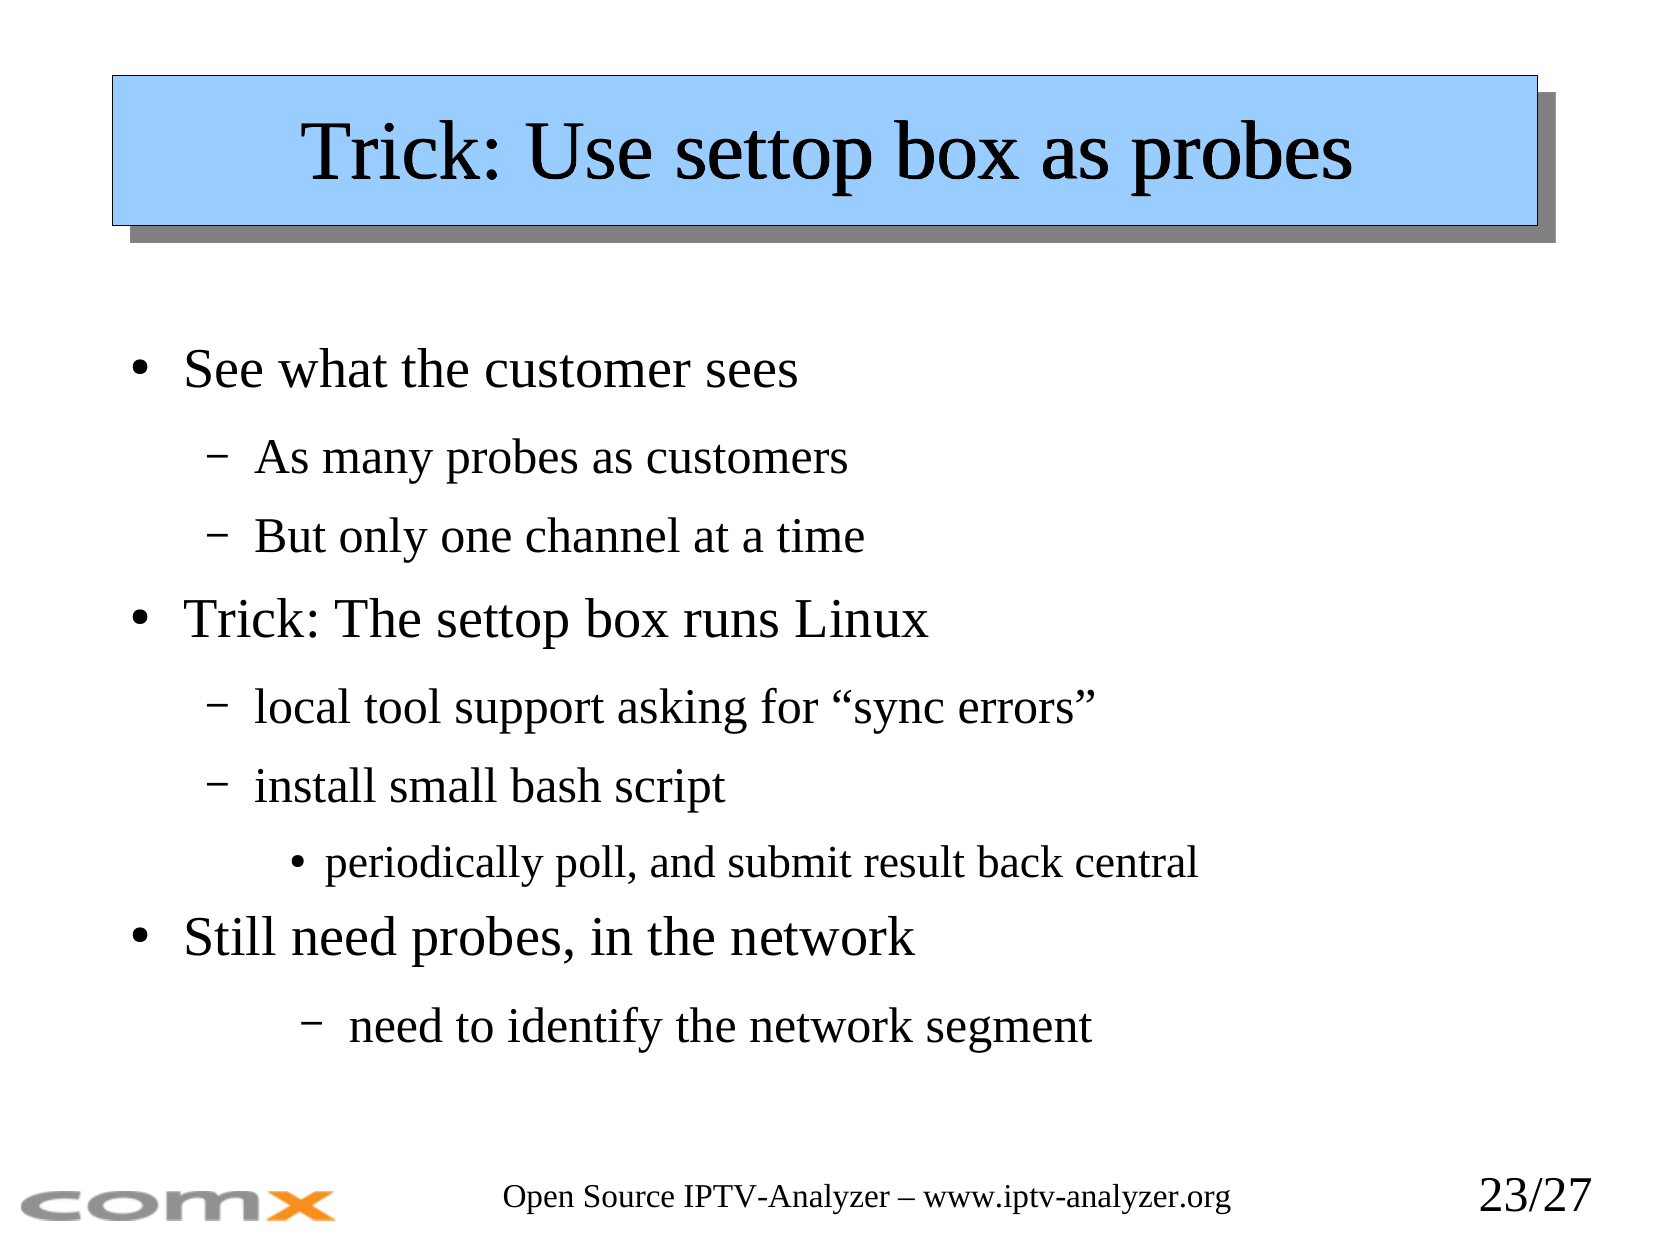

# Trick: Use settop box as probes
See what the customer sees
As many probes as customers
But only one channel at a time
Trick: The settop box runs Linux
local tool support asking for “sync errors”
install small bash script
periodically poll, and submit result back central
Still need probes, in the network
need to identify the network segment